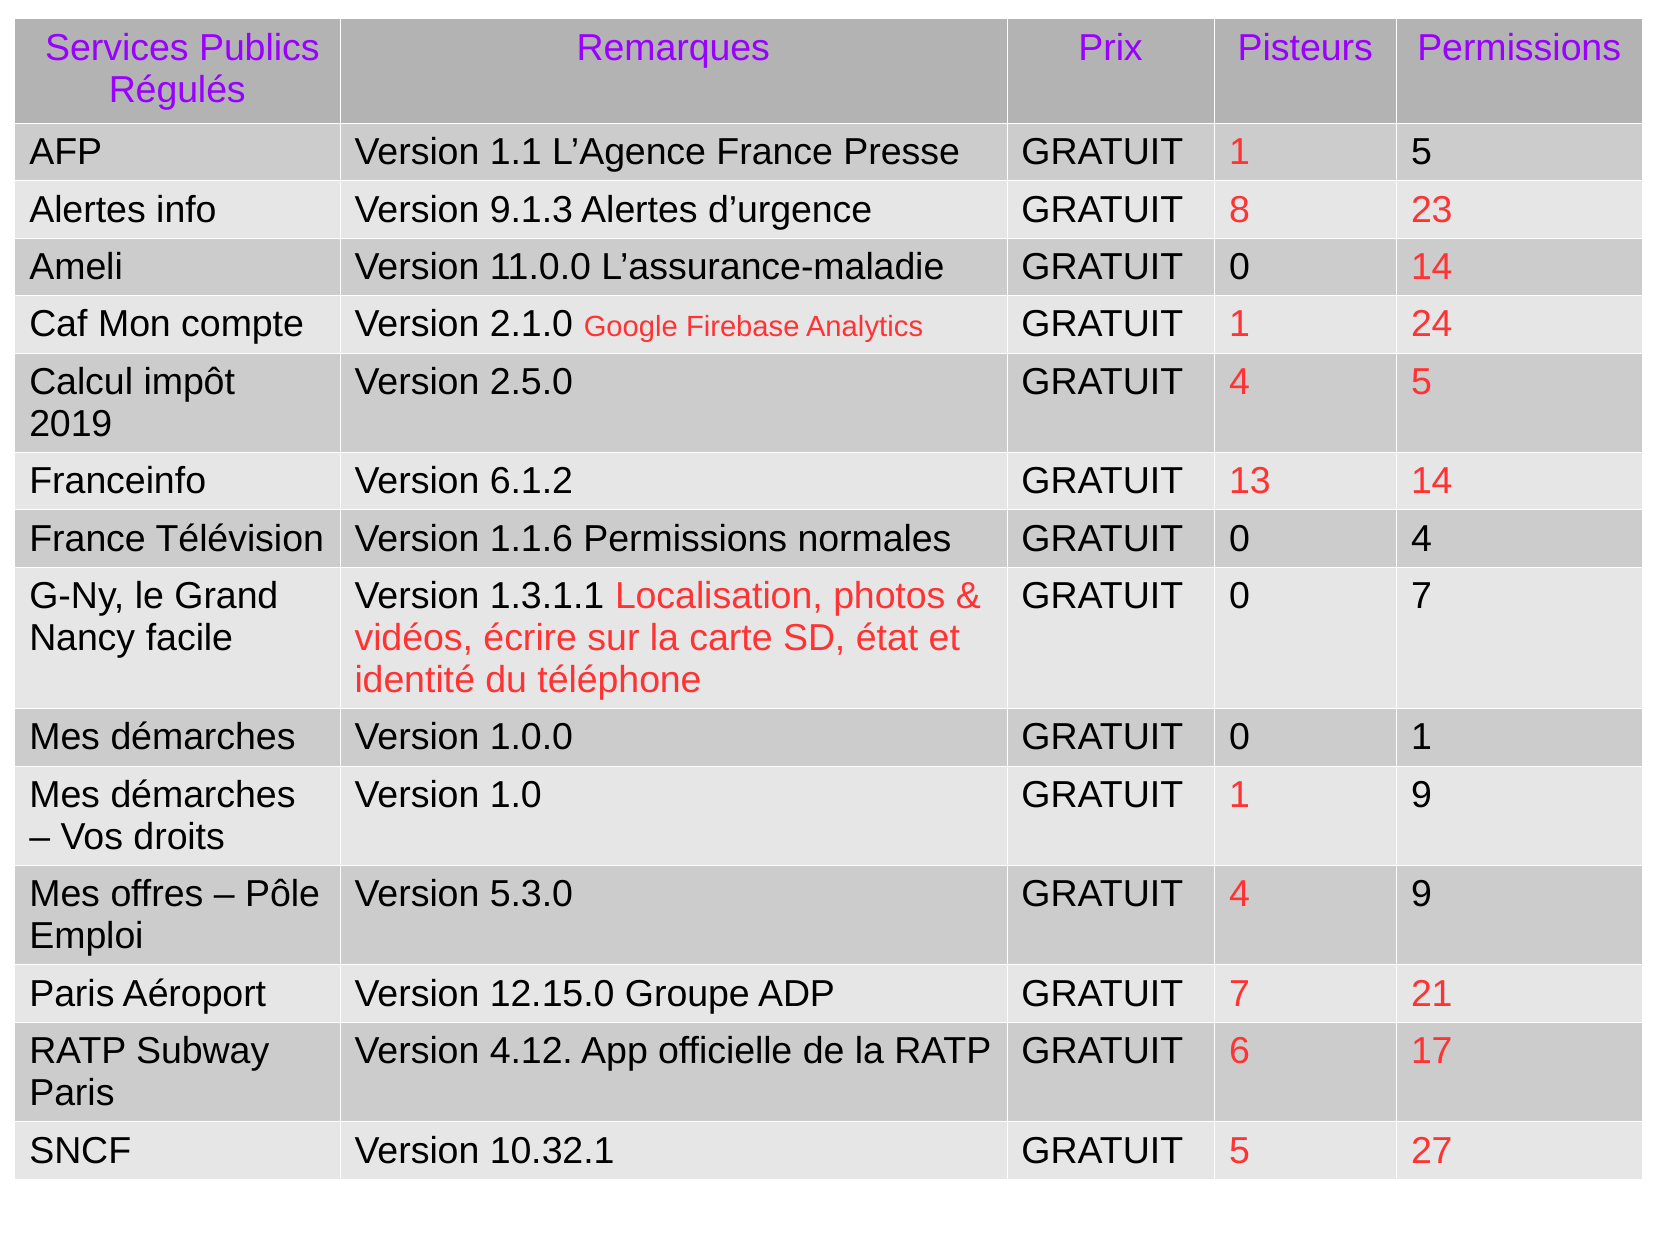

| Services publics régulés | Remarques | Prix | Pisteurs | Permissions |
| --- | --- | --- | --- | --- |
| AFP | Version 1.1 L’Agence France Presse | GRATUIT | 1 | 5 |
| Alertes info | Version 9.1.3 Alertes d’urgence | GRATUIT | 8 | 23 |
| Ameli | Version 11.0.0 L’assurance-maladie | GRATUIT | 0 | 14 |
| Caf Mon compte | Version 2.1.0 Google Firebase Analytics | GRATUIT | 1 | 24 |
| Calcul impôt 2019 | Version 2.5.0 | GRATUIT | 4 | 5 |
| Franceinfo | Version 6.1.2 | GRATUIT | 13 | 14 |
| France Télévision | Version 1.1.6 Permissions normales | GRATUIT | 0 | 4 |
| G-Ny, le Grand Nancy facile | Version 1.3.1.1 Localisation, photos & vidéos, écrire sur la carte SD, état et identité du téléphone | GRATUIT | 0 | 7 |
| Mes démarches | Version 1.0.0 | GRATUIT | 0 | 1 |
| Mes démarches – Vos droits | Version 1.0 | GRATUIT | 1 | 9 |
| Mes offres – Pôle Emploi | Version 5.3.0 | GRATUIT | 4 | 9 |
| Paris Aéroport | Version 12.15.0 Groupe ADP | GRATUIT | 7 | 21 |
| RATP Subway Paris | Version 4.12. App officielle de la RATP | GRATUIT | 6 | 17 |
| SNCF | Version 10.32.1 | GRATUIT | 5 | 27 |